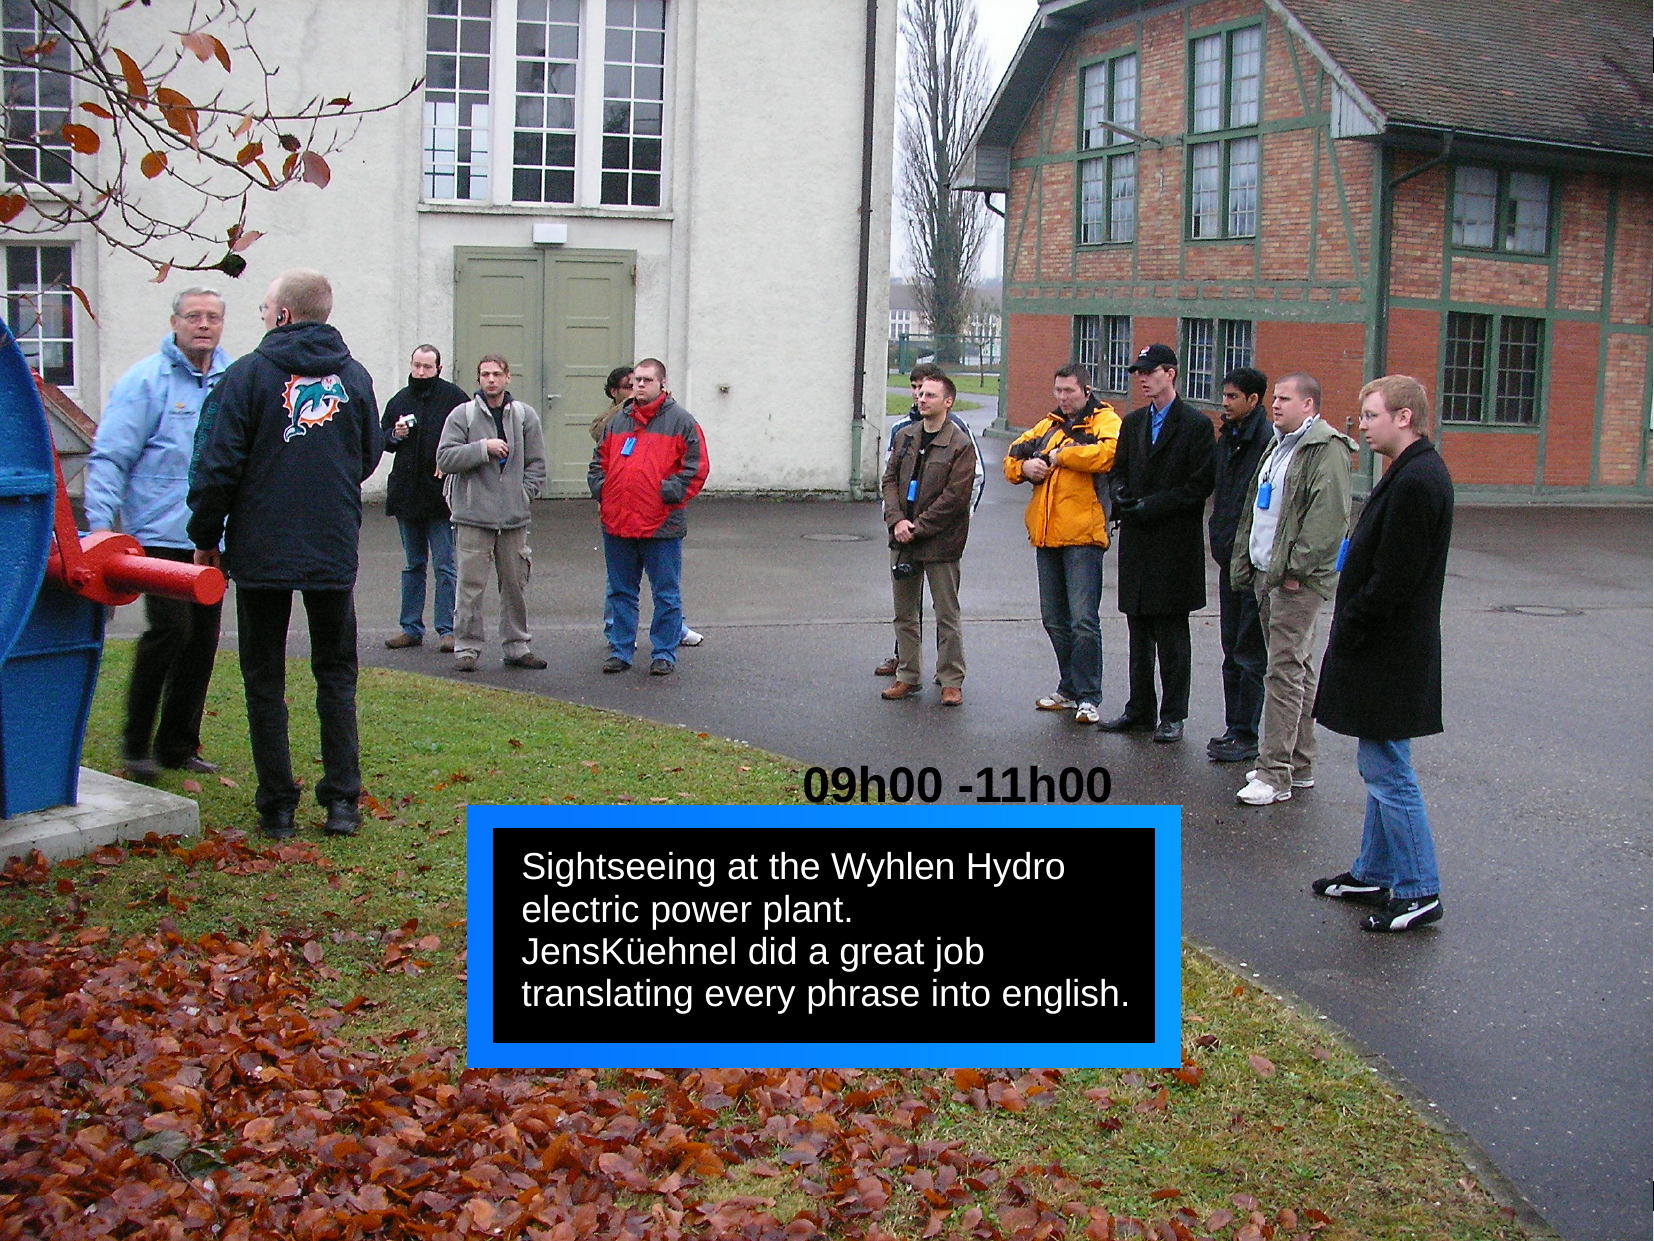

09h00 -11h00
Sightseeing at the Wyhlen Hydro
electric power plant.
JensKüehnel did a great job
translating every phrase into english.